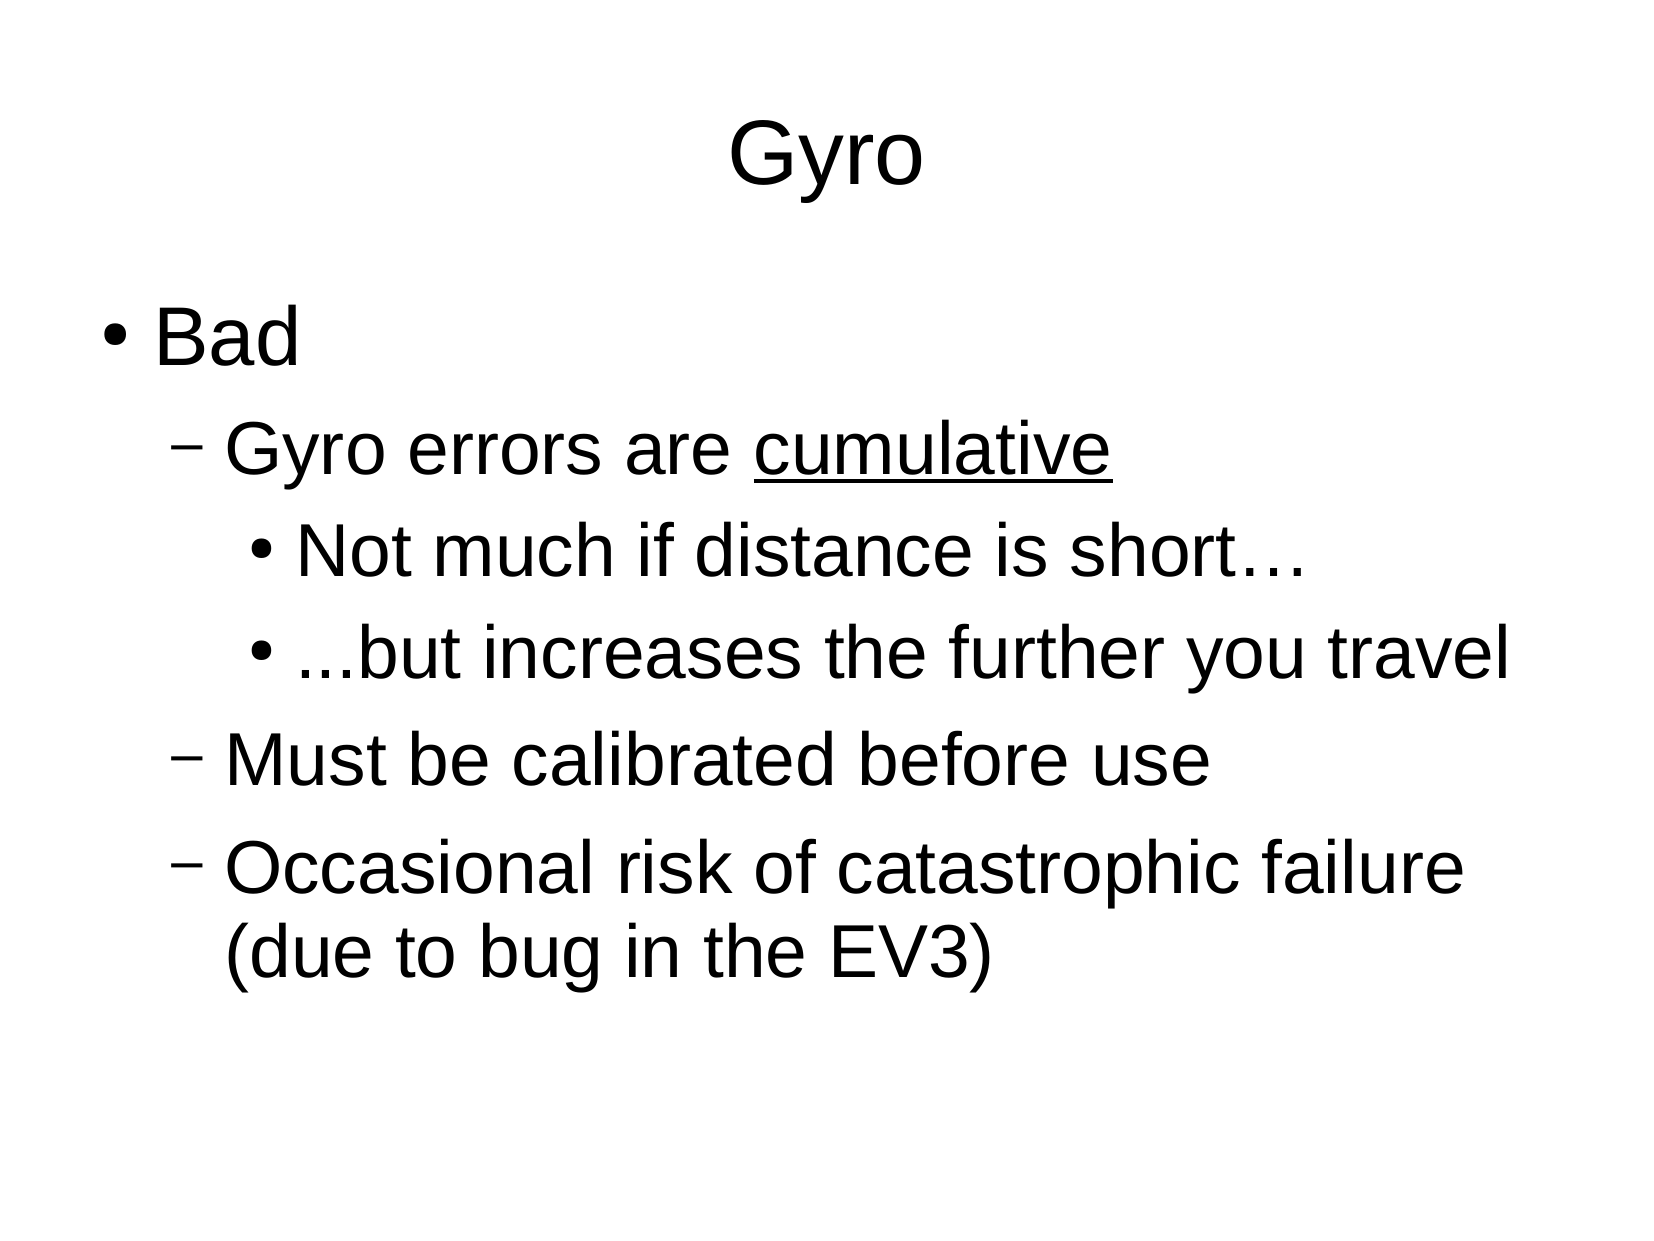

# Gyro
Bad
Gyro errors are cumulative
Not much if distance is short…
...but increases the further you travel
Must be calibrated before use
Occasional risk of catastrophic failure (due to bug in the EV3)